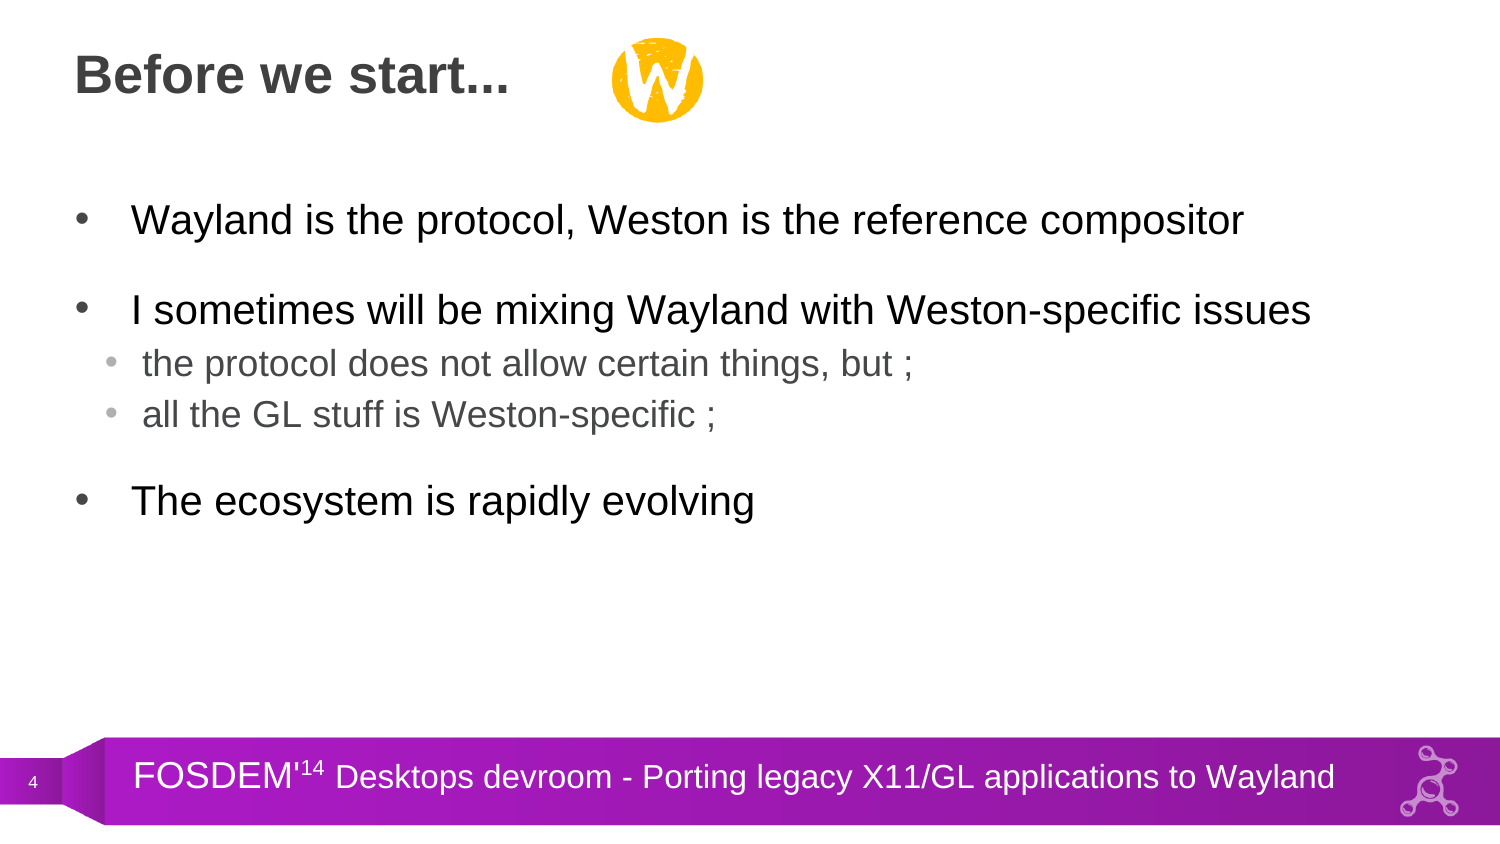

# Before we start...
Wayland is the protocol, Weston is the reference compositor
I sometimes will be mixing Wayland with Weston-specific issues
the protocol does not allow certain things, but ;
all the GL stuff is Weston-specific ;
The ecosystem is rapidly evolving